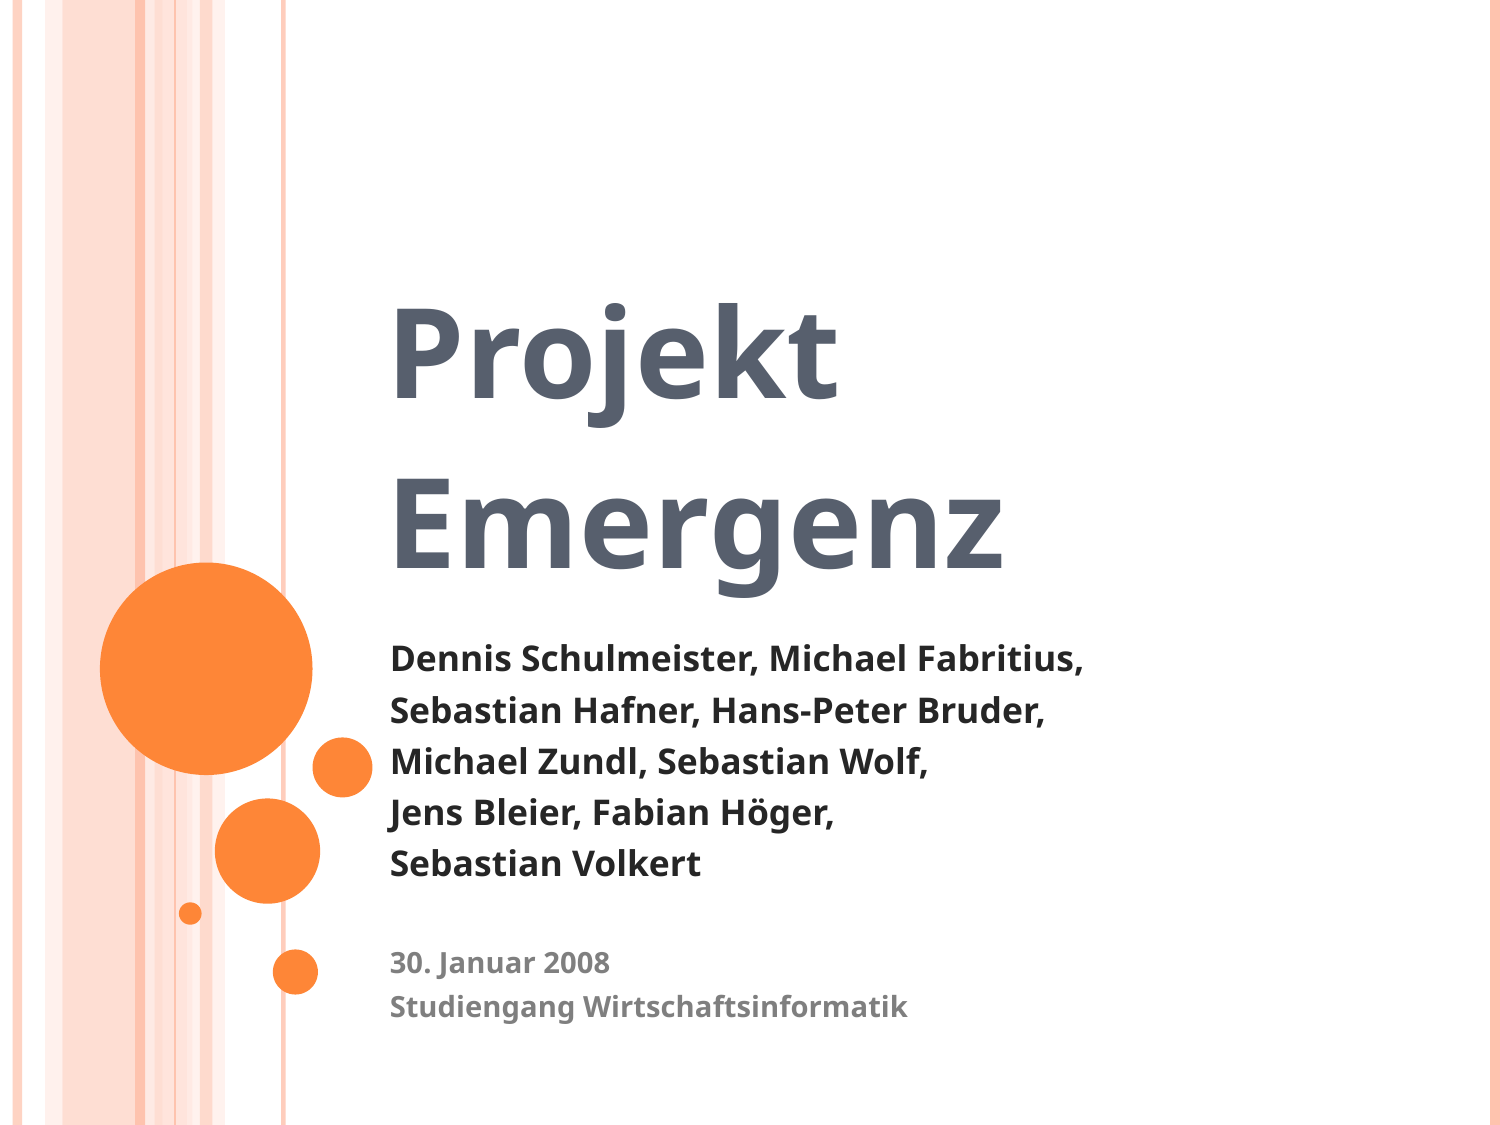

# Projekt Emergenz
Dennis Schulmeister, Michael Fabritius,
Sebastian Hafner, Hans-Peter Bruder,
Michael Zundl, Sebastian Wolf,
Jens Bleier, Fabian Höger,
Sebastian Volkert
30. Januar 2008
Studiengang Wirtschaftsinformatik